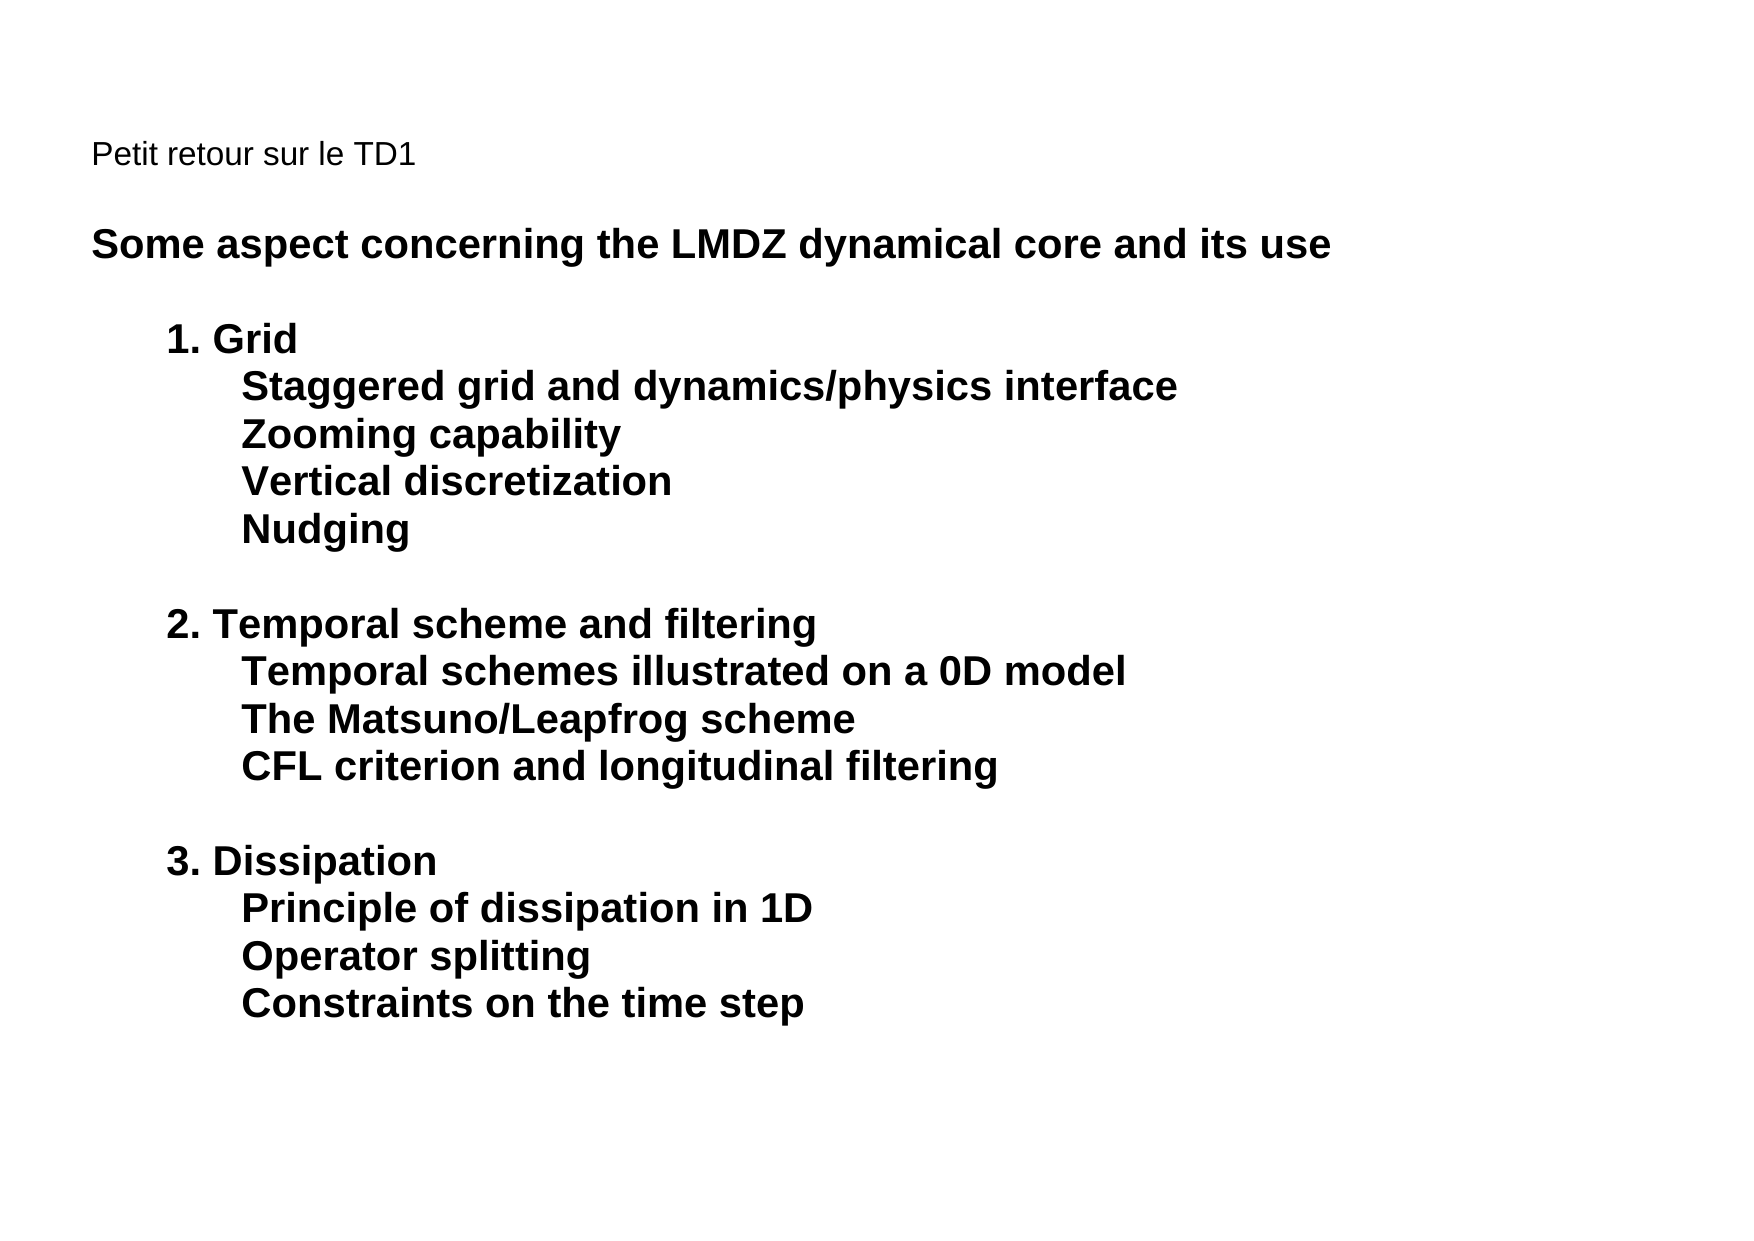

Petit retour sur le TD1
Some aspect concerning the LMDZ dynamical core and its use
	1. Grid
		Staggered grid and dynamics/physics interface
		Zooming capability
		Vertical discretization
		Nudging
	2. Temporal scheme and filtering
		Temporal schemes illustrated on a 0D model
		The Matsuno/Leapfrog scheme
		CFL criterion and longitudinal filtering
	3. Dissipation
		Principle of dissipation in 1D
		Operator splitting
		Constraints on the time step